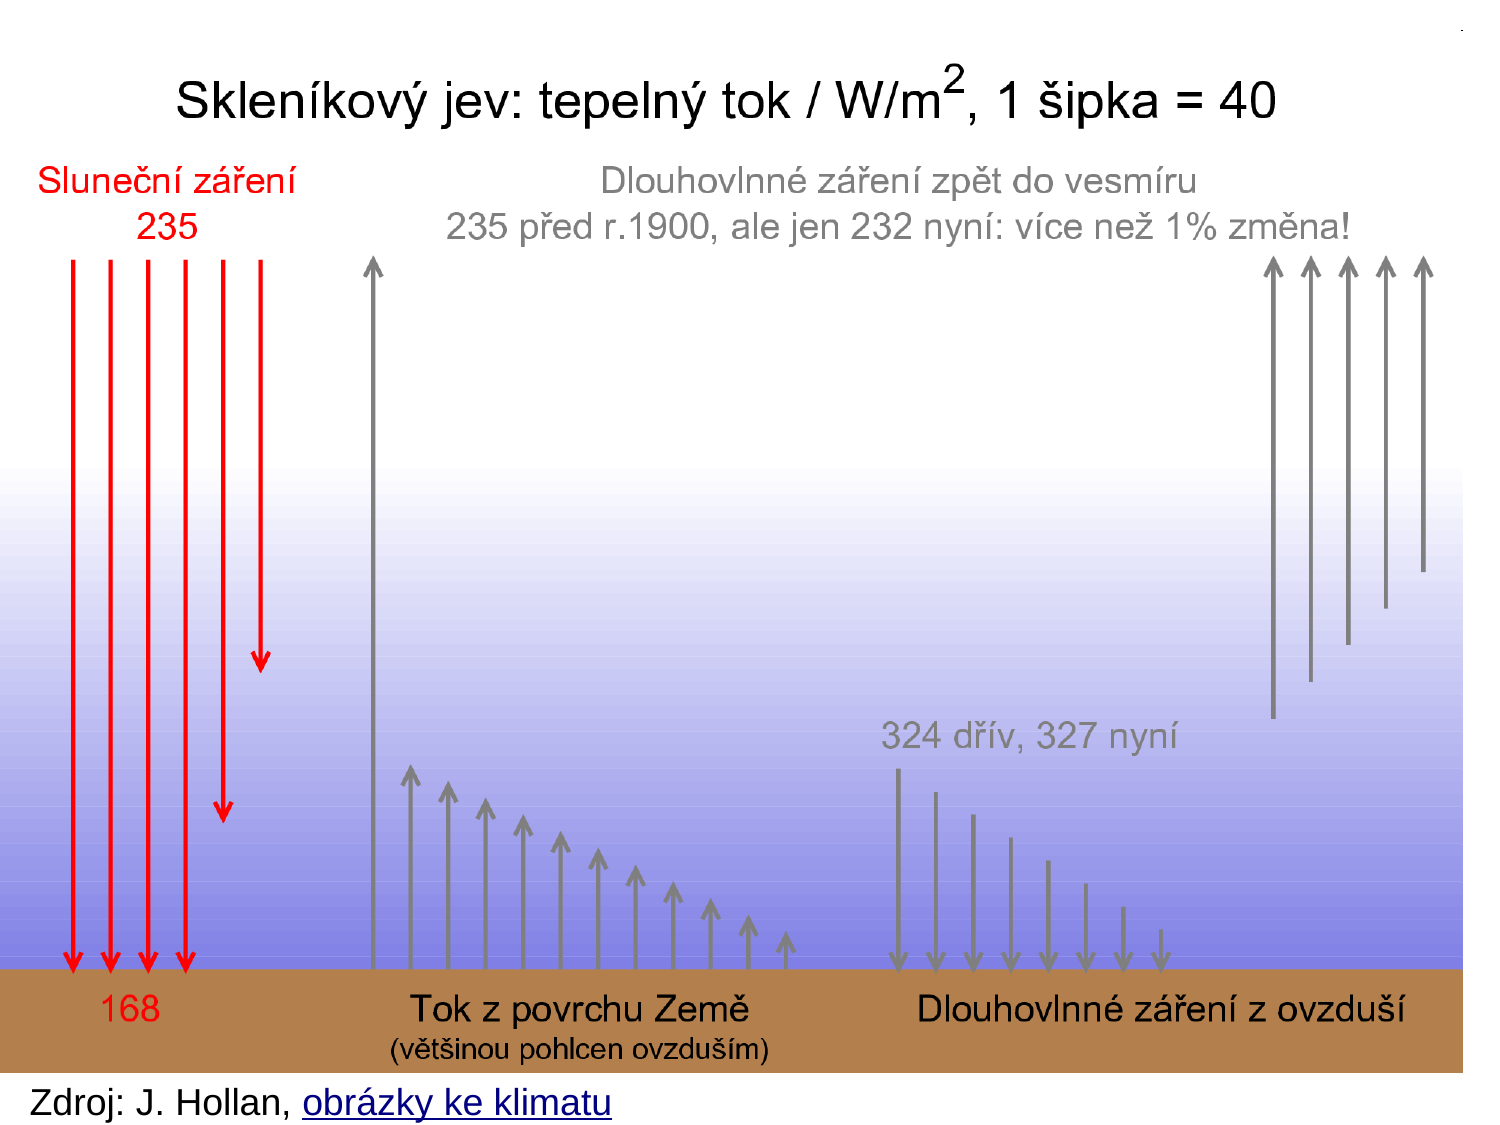

# Zdroj: J. Hollan, obrázky ke klimatu